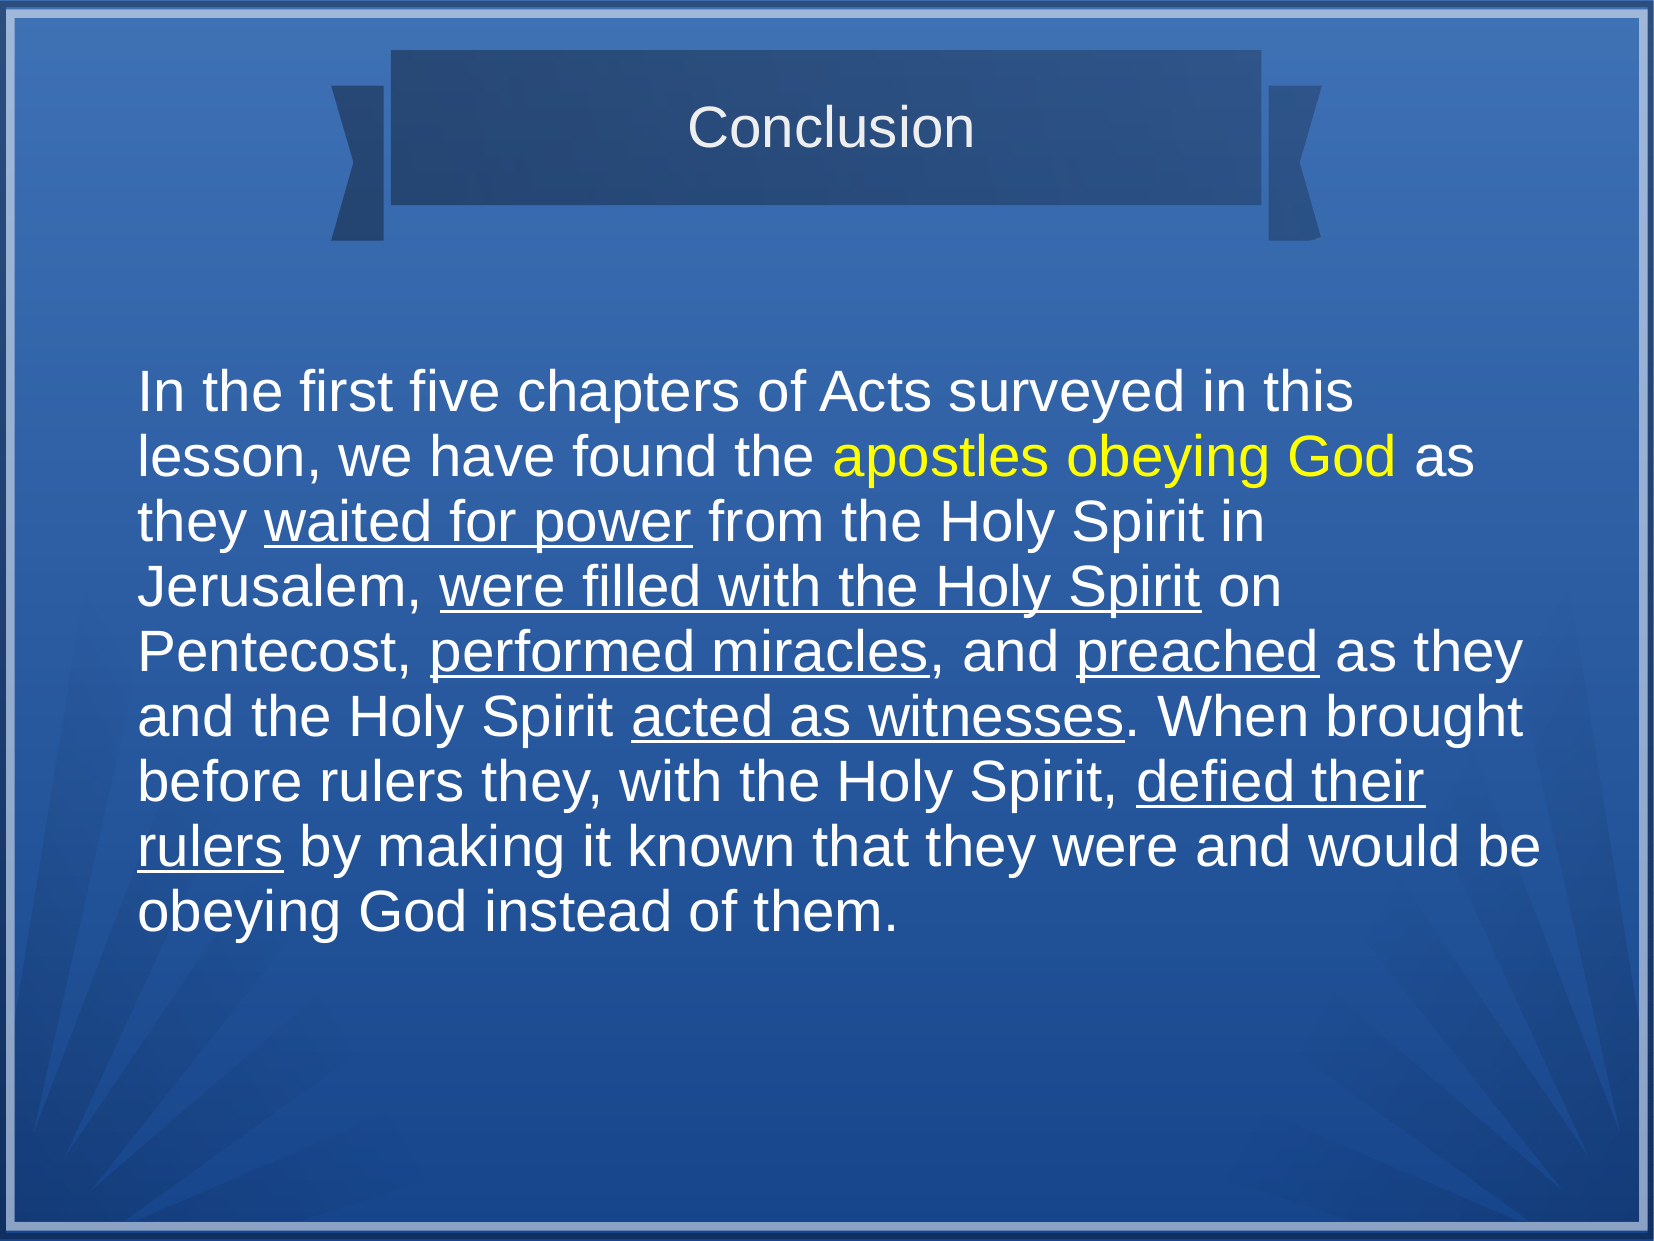

Conclusion
In the first five chapters of Acts surveyed in this lesson, we have found the apostles obeying God as they waited for power from the Holy Spirit in Jerusalem, were filled with the Holy Spirit on Pentecost, performed miracles, and preached as they and the Holy Spirit acted as witnesses. When brought before rulers they, with the Holy Spirit, defied their rulers by making it known that they were and would be obeying God instead of them.